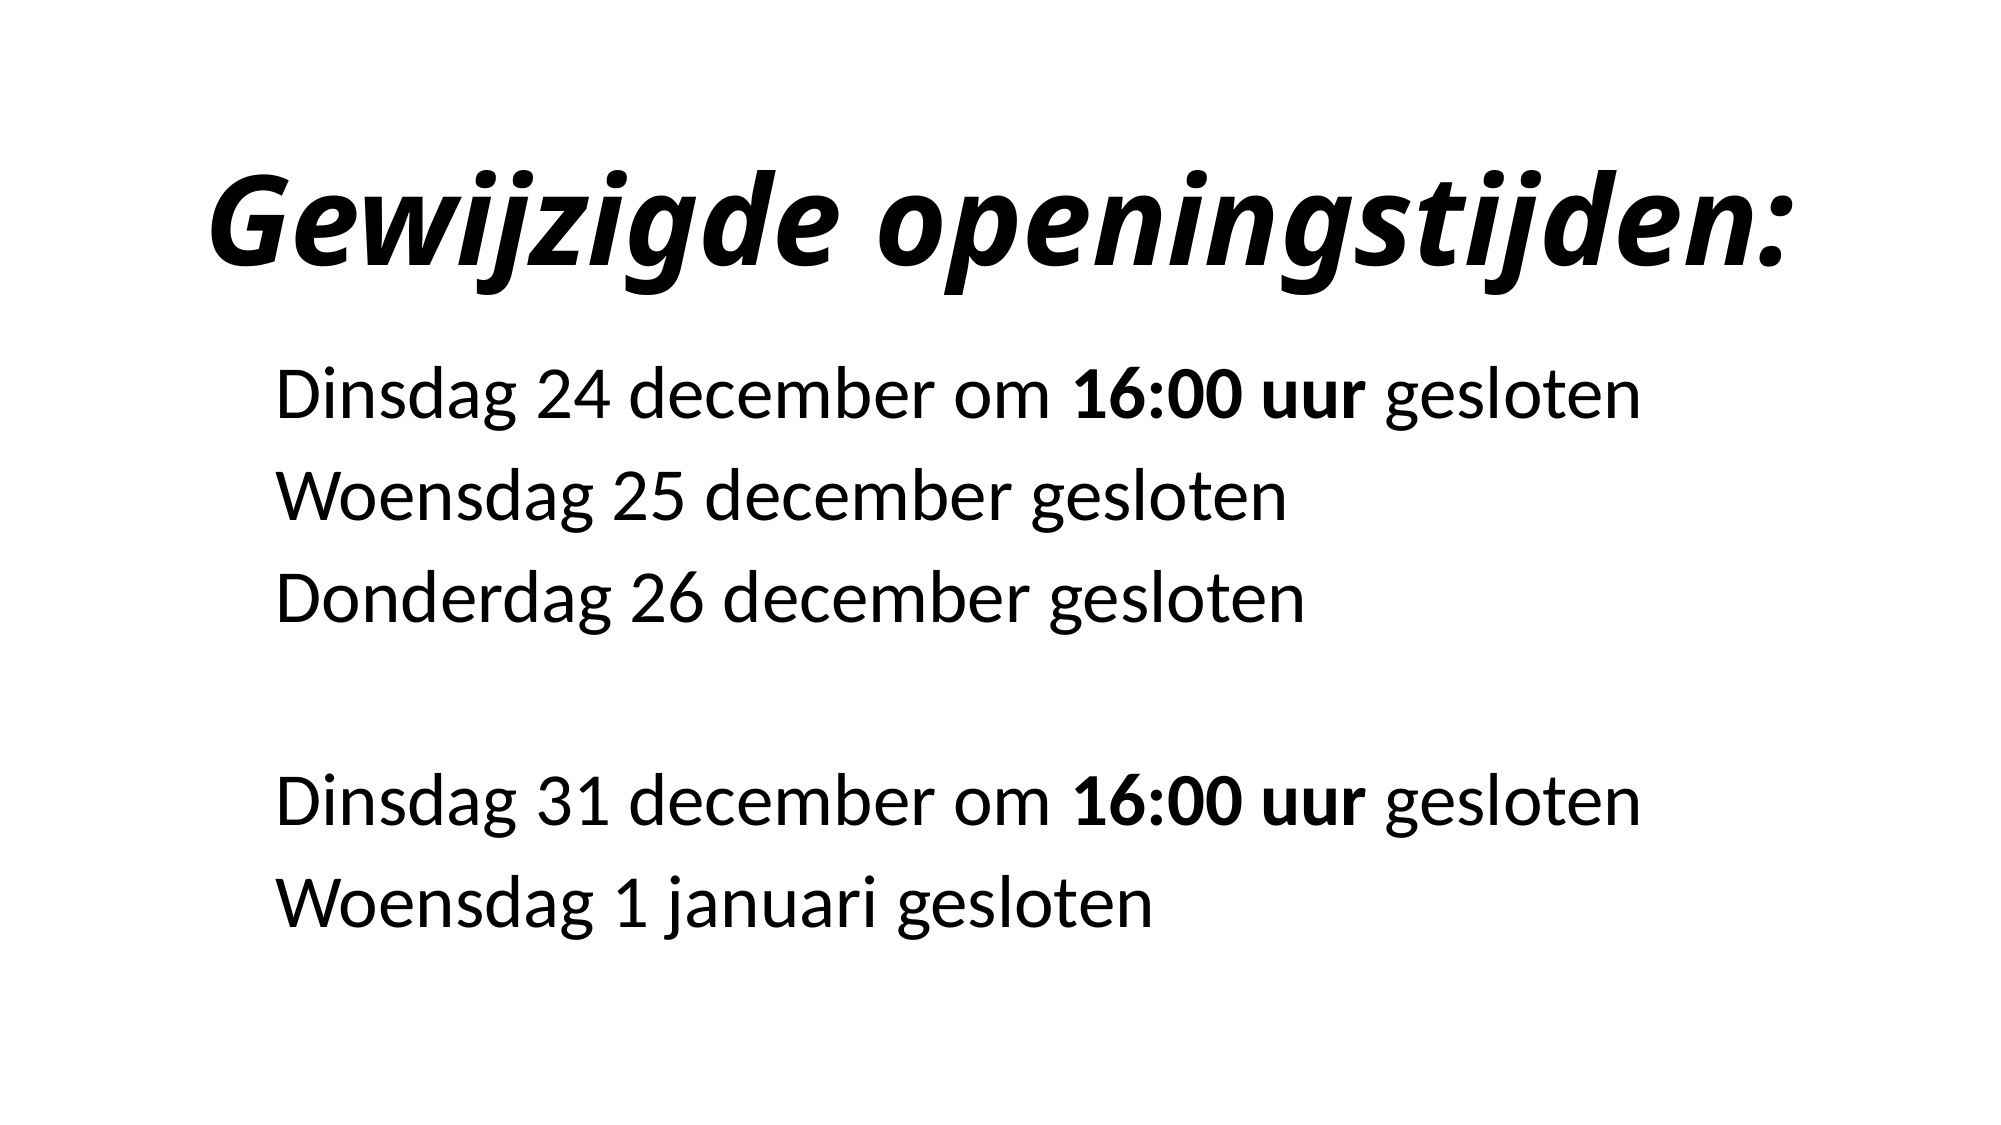

# Gewijzigde openingstijden:
Dinsdag 24 december om 16:00 uur gesloten
Woensdag 25 december gesloten
Donderdag 26 december gesloten
Dinsdag 31 december om 16:00 uur gesloten
Woensdag 1 januari gesloten